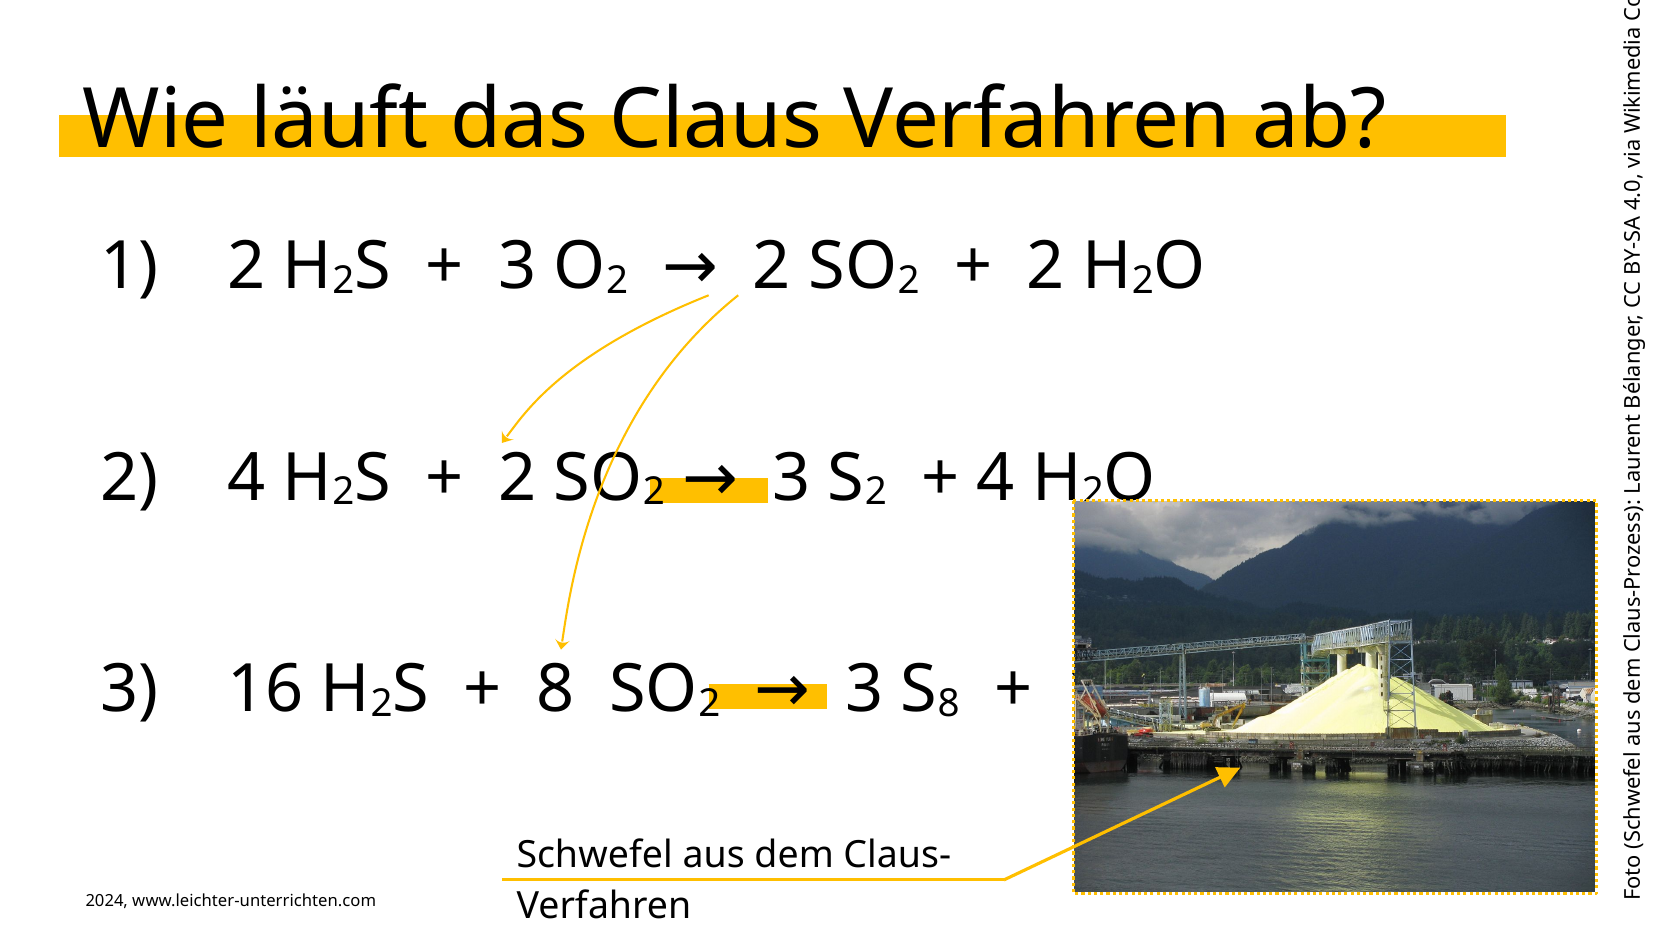

# Wie läuft das Claus Verfahren ab?
 	2 H2S + 3 O2 → 2 SO2 + 2 H2O
 	4 H2S + 2 SO2 → 3 S2 + 4 H2O
 	16 H2S + 8 SO2 → 3 S8 + 16 H2O
Foto (Schwefel aus dem Claus-Prozess): Laurent Bélanger, CC BY-SA 4.0, via Wikimedia Commons
Schwefel aus dem Claus-Verfahren